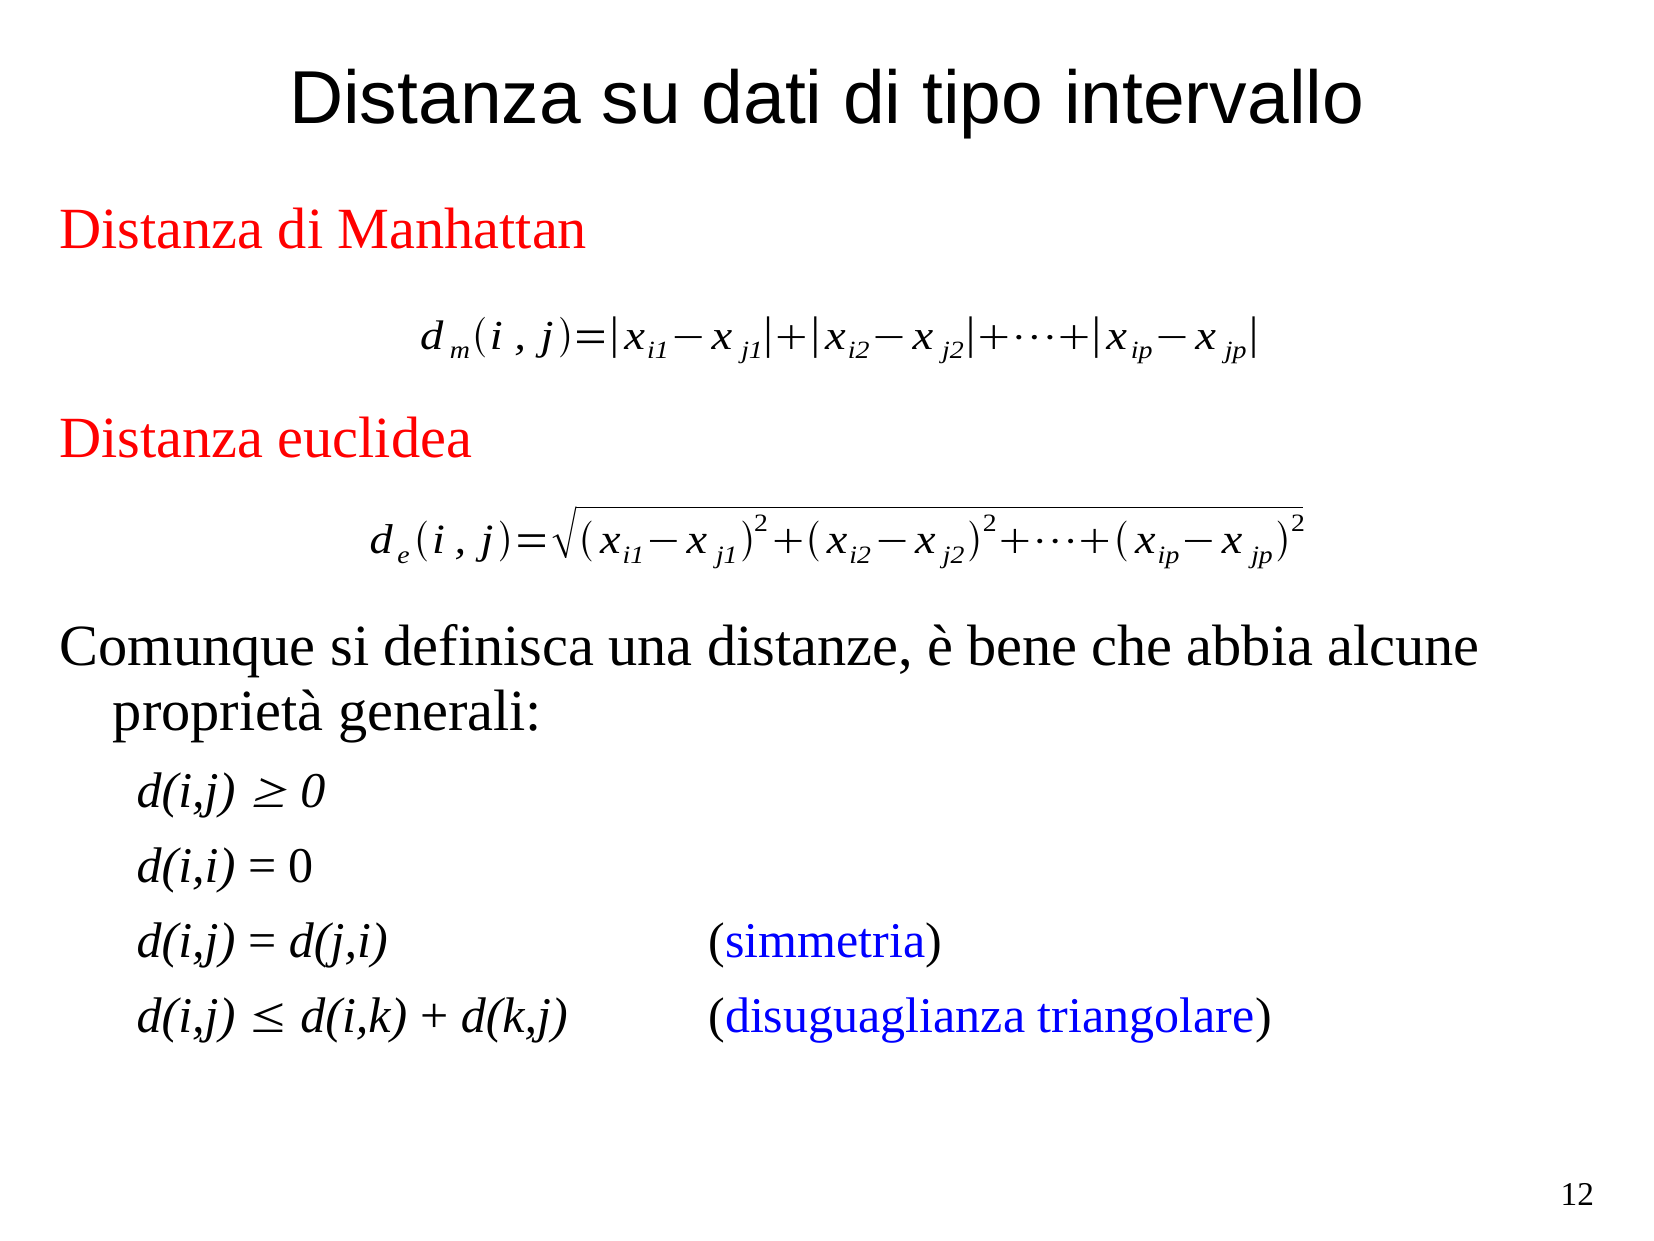

# Distanza su dati di tipo intervallo
Distanza di Manhattan
Distanza euclidea
Comunque si definisca una distanze, è bene che abbia alcune proprietà generali:
d(i,j)  0
d(i,i) = 0
d(i,j) = d(j,i) 				(simmetria)
d(i,j)  d(i,k) + d(k,j)		(disuguaglianza triangolare)